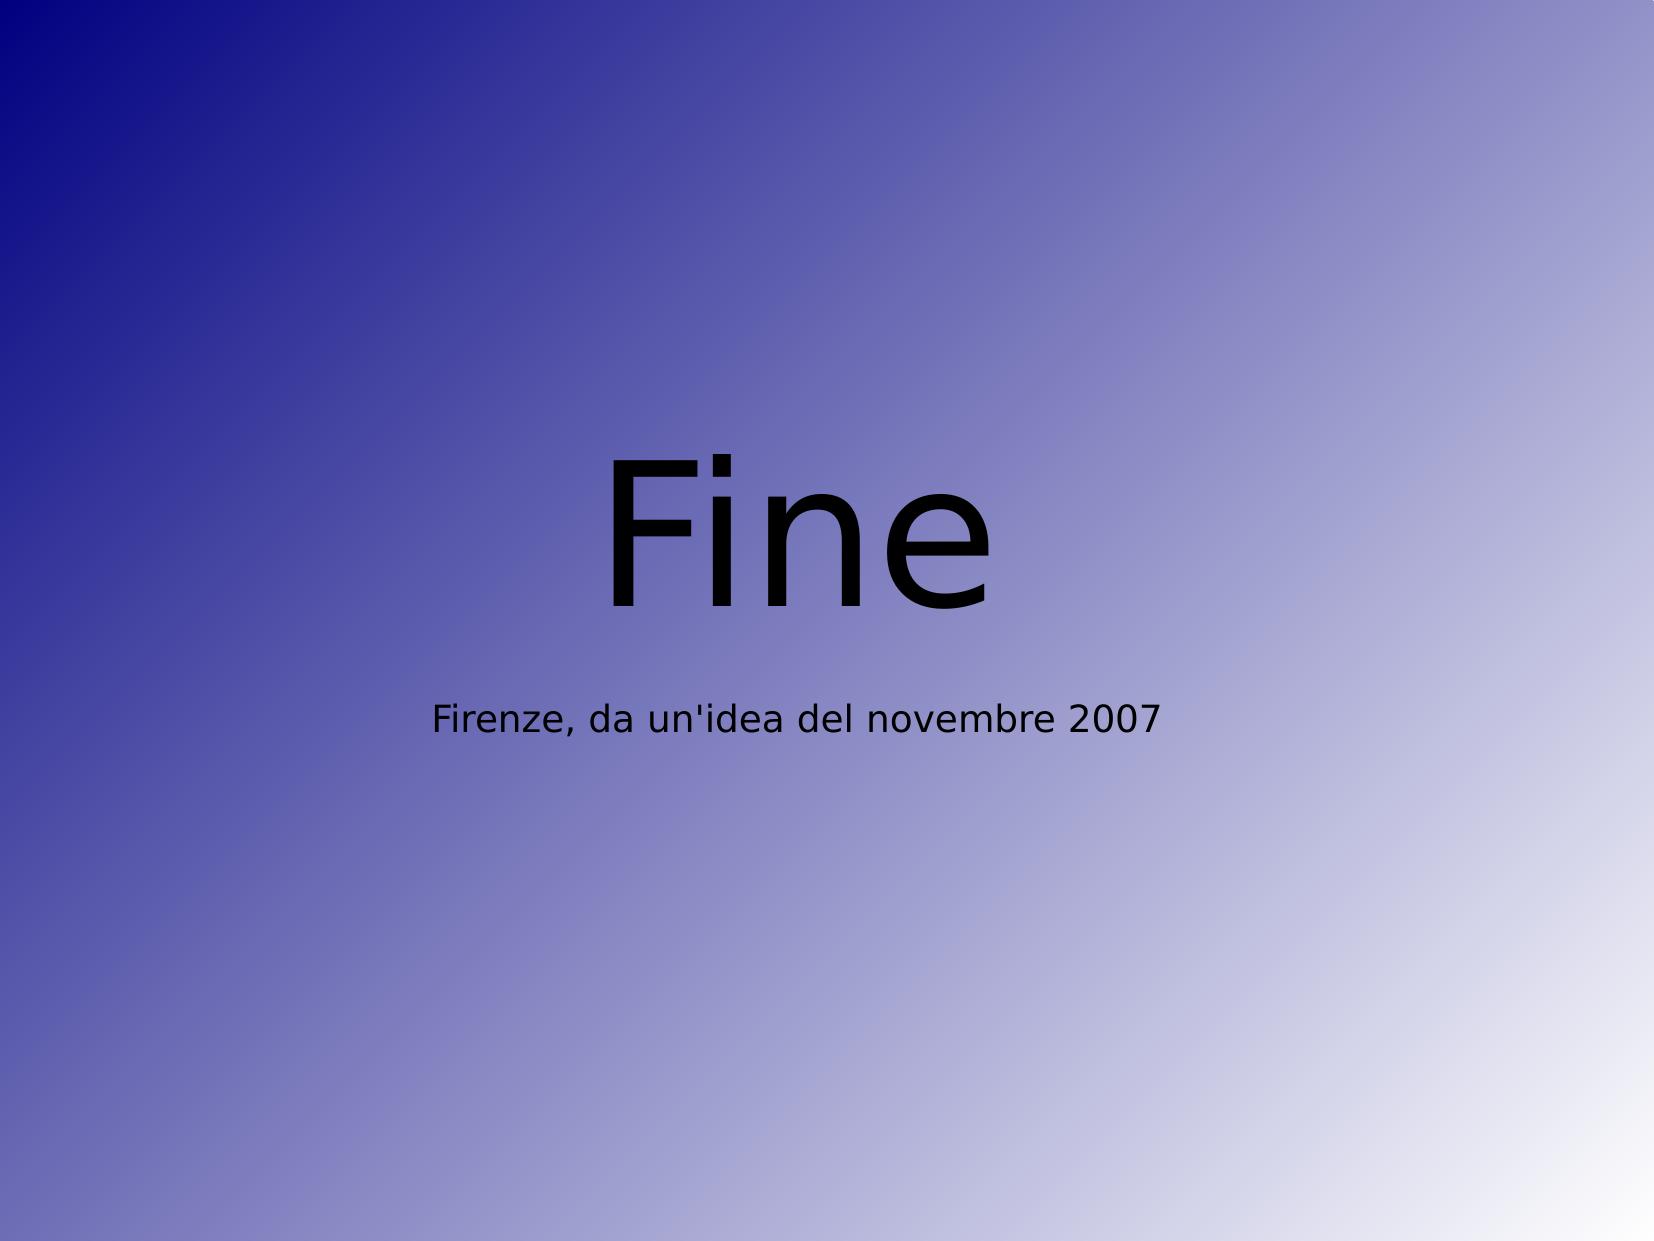

Fine
Firenze, da un'idea del novembre 2007